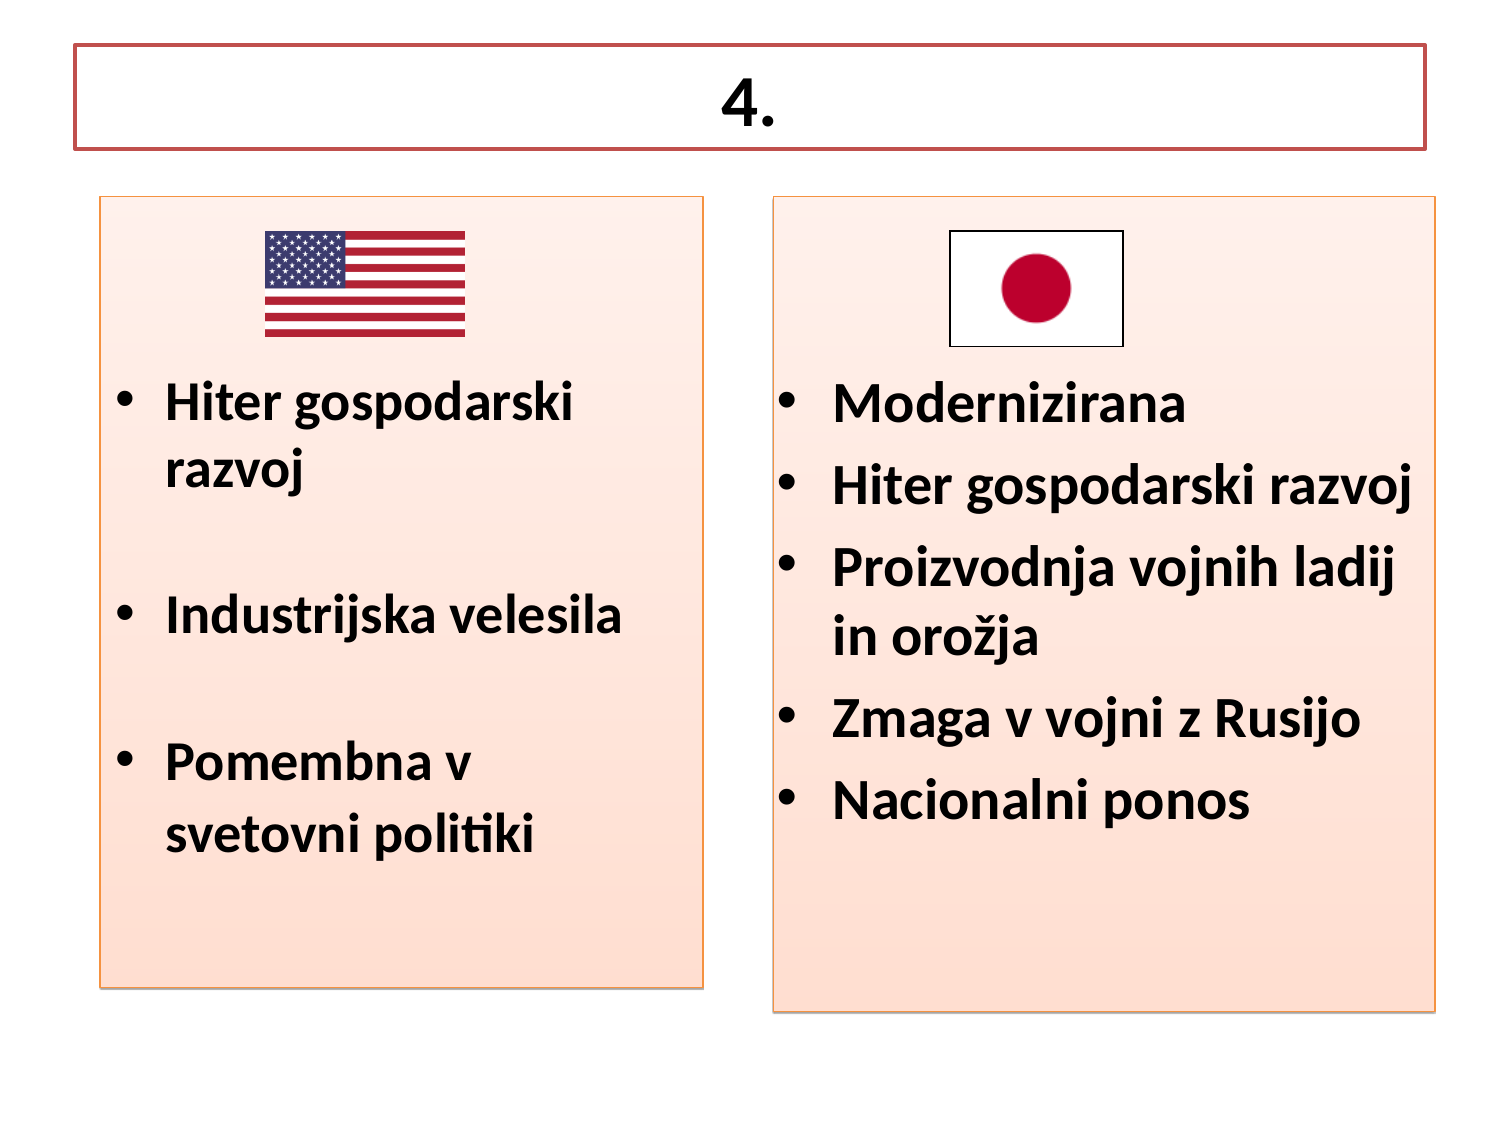

# 4.
Hiter gospodarski razvoj
Industrijska velesila
Pomembna v svetovni politiki
Modernizirana
Hiter gospodarski razvoj
Proizvodnja vojnih ladij in orožja
Zmaga v vojni z Rusijo
Nacionalni ponos